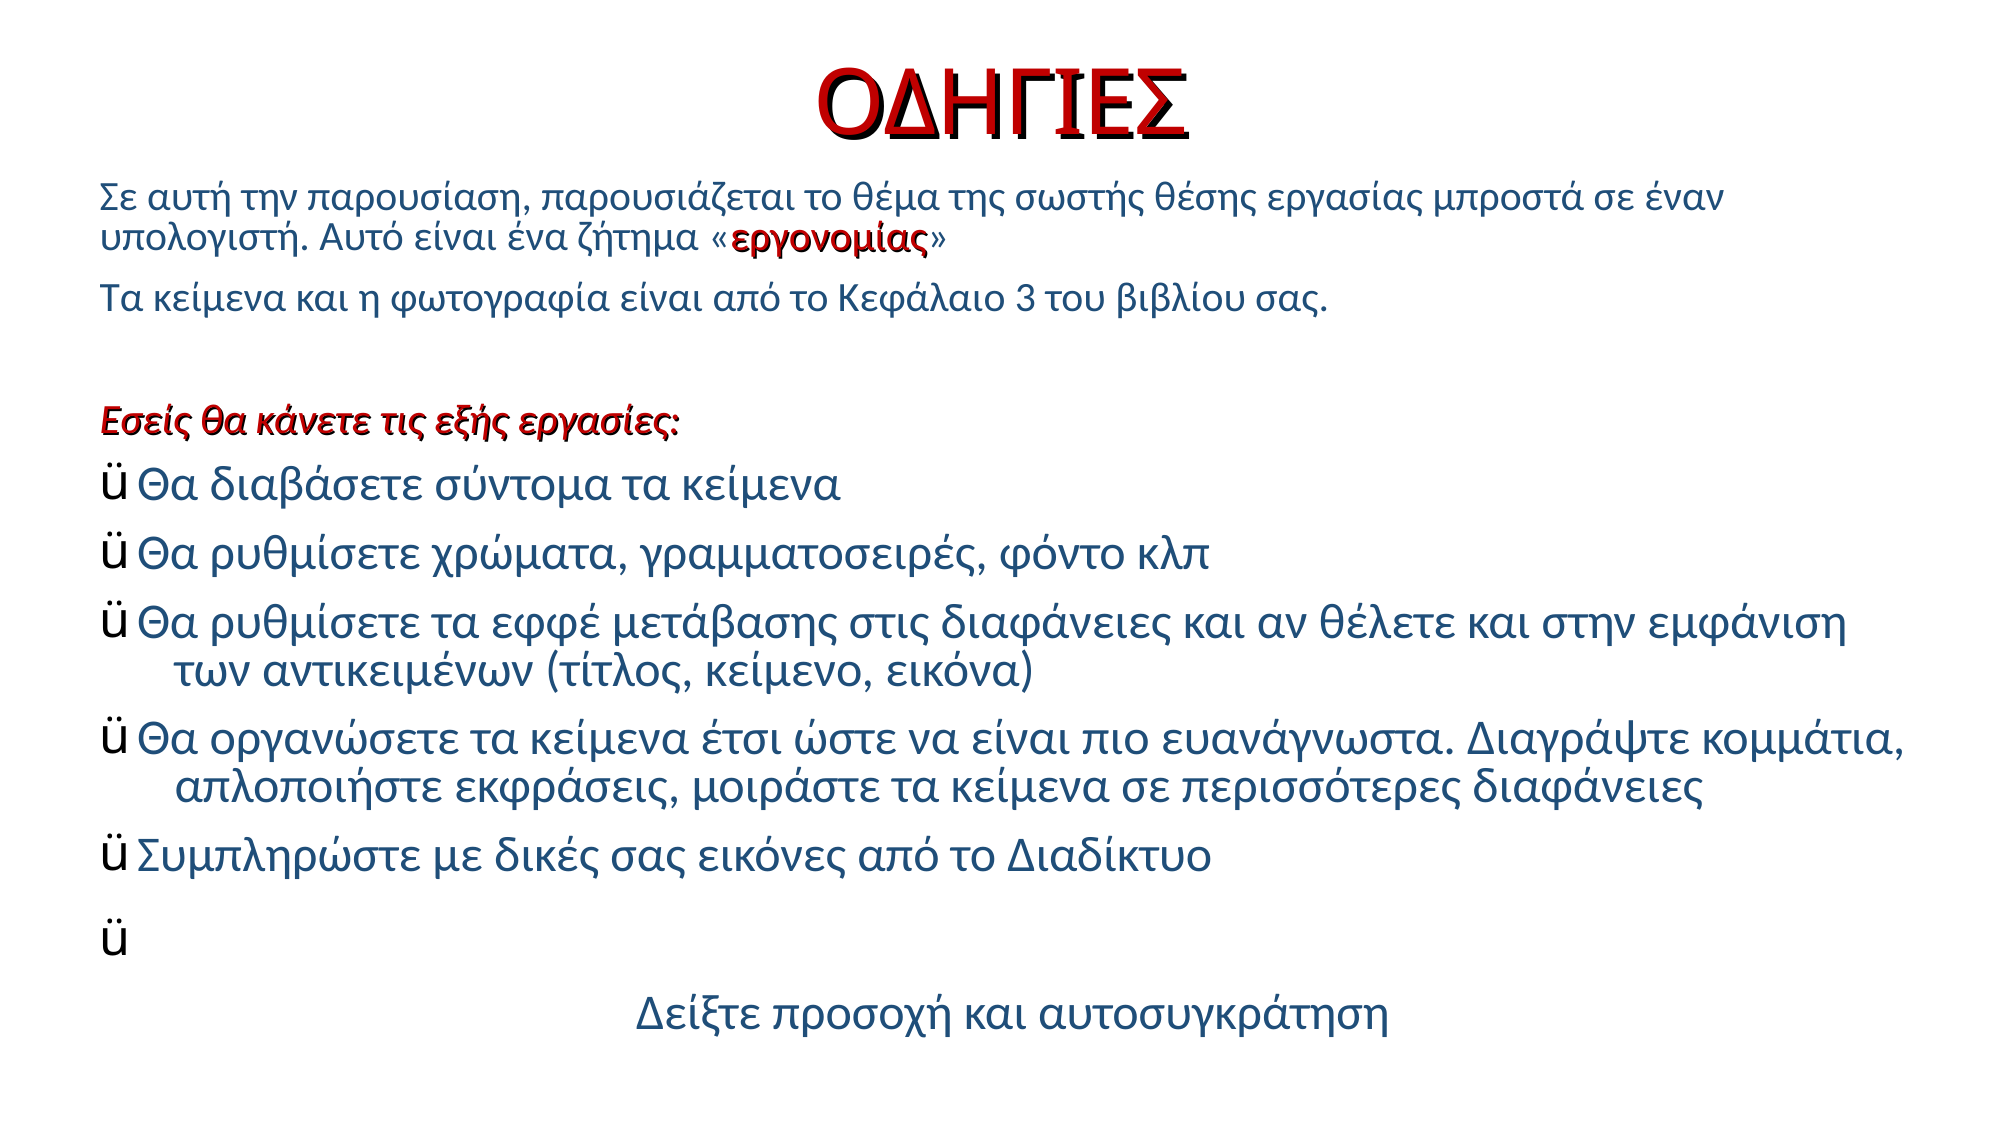

# ΟΔΗΓΙΕΣ
Σε αυτή την παρουσίαση, παρουσιάζεται το θέμα της σωστής θέσης εργασίας μπροστά σε έναν υπολογιστή. Αυτό είναι ένα ζήτημα «εργονομίας»
Τα κείμενα και η φωτογραφία είναι από το Κεφάλαιο 3 του βιβλίου σας.
Εσείς θα κάνετε τις εξής εργασίες:
Θα διαβάσετε σύντομα τα κείμενα
Θα ρυθμίσετε χρώματα, γραμματοσειρές, φόντο κλπ
Θα ρυθμίσετε τα εφφέ μετάβασης στις διαφάνειες και αν θέλετε και στην εμφάνιση των αντικειμένων (τίτλος, κείμενο, εικόνα)
Θα οργανώσετε τα κείμενα έτσι ώστε να είναι πιο ευανάγνωστα. Διαγράψτε κομμάτια, απλοποιήστε εκφράσεις, μοιράστε τα κείμενα σε περισσότερες διαφάνειες
Συμπληρώστε με δικές σας εικόνες από το Διαδίκτυο
Δείξτε προσοχή και αυτοσυγκράτηση